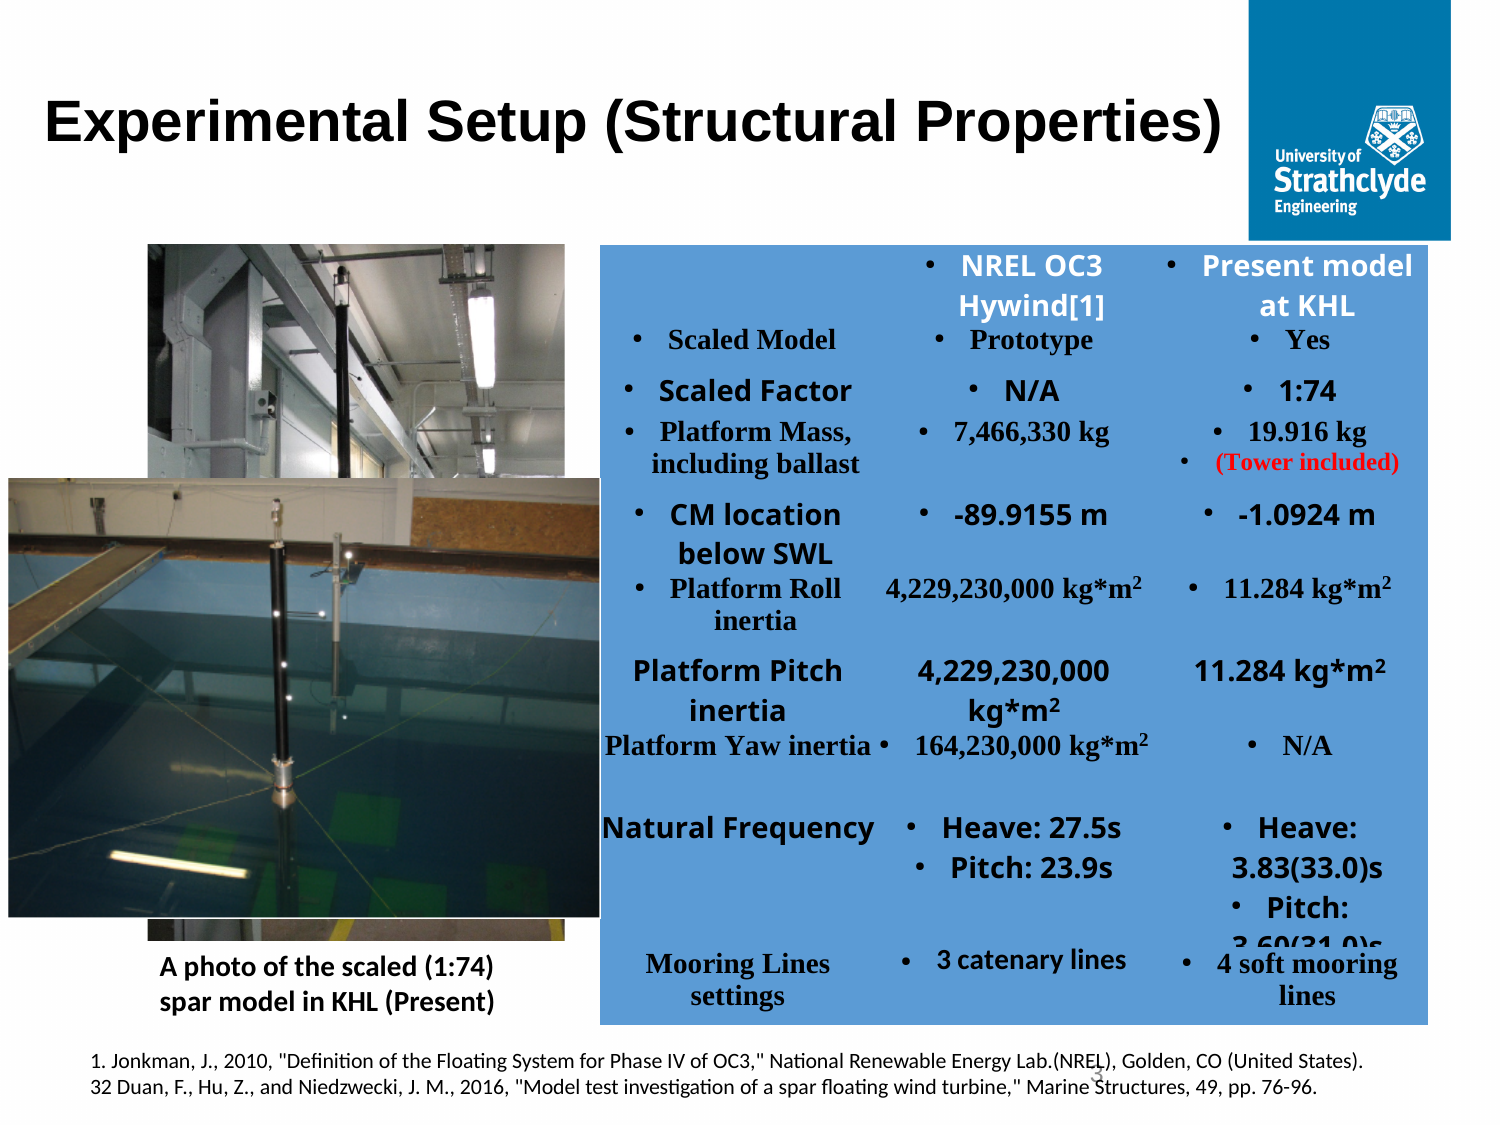

# Experimental Setup (Structural Properties)
| | NREL OC3 Hywind[1] | Present model at KHL |
| --- | --- | --- |
| Scaled Model | Prototype | Yes |
| Scaled Factor | N/A | 1:74 |
| Platform Mass, including ballast | 7,466,330 kg | 19.916 kg (Tower included) |
| CM location below SWL | -89.9155 m | -1.0924 m |
| Platform Roll inertia | 4,229,230,000 kg\*m2 | 11.284 kg\*m2 |
| Platform Pitch inertia | 4,229,230,000 kg\*m2 | 11.284 kg\*m2 |
| Platform Yaw inertia | 164,230,000 kg\*m2 | N/A |
| Natural Frequency | Heave: 27.5s Pitch: 23.9s | Heave: 3.83(33.0)s Pitch: 3.60(31.0)s |
| Mooring Lines settings | 3 catenary lines | 4 soft mooring lines |
A photo of the scaled (1:74)
spar model in KHL (Present)
1. Jonkman, J., 2010, "Definition of the Floating System for Phase IV of OC3," National Renewable Energy Lab.(NREL), Golden, CO (United States).
32 Duan, F., Hu, Z., and Niedzwecki, J. M., 2016, "Model test investigation of a spar floating wind turbine," Marine Structures, 49, pp. 76-96.